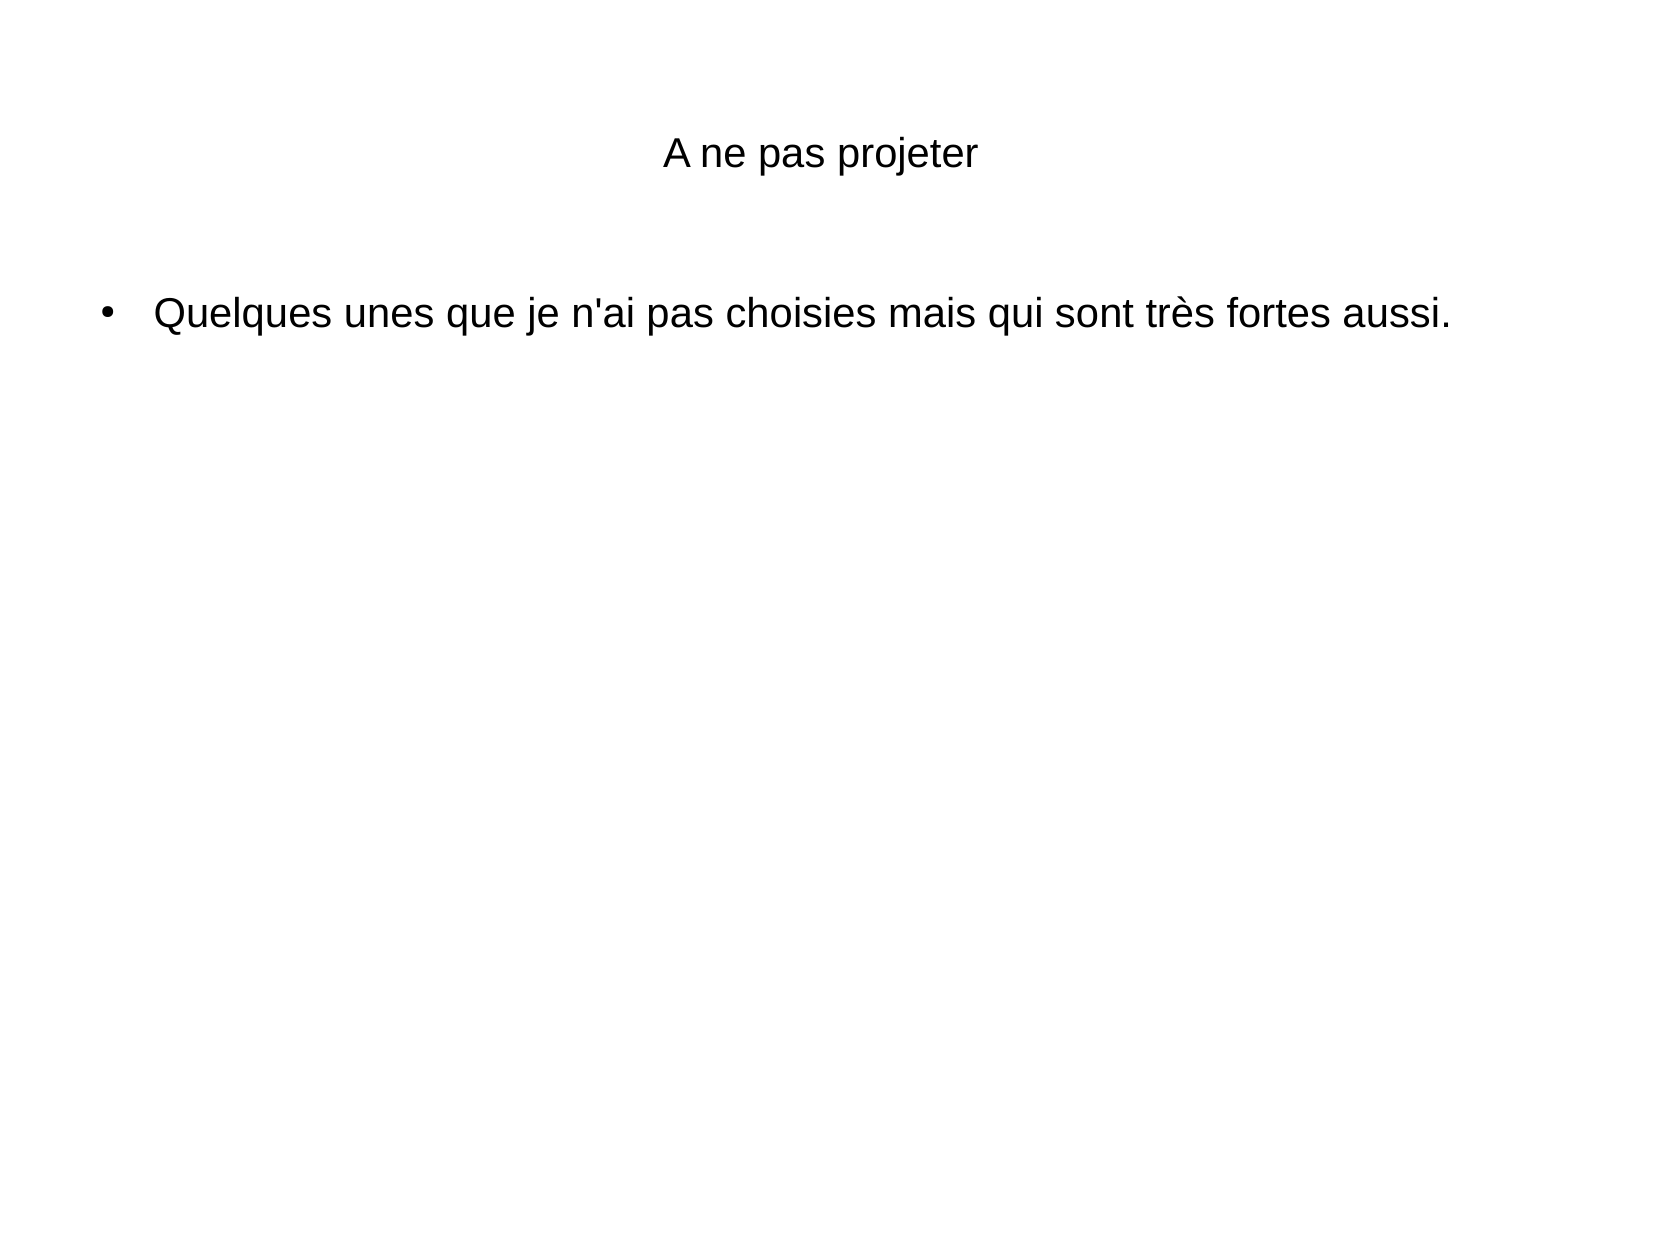

# A ne pas projeter
Quelques unes que je n'ai pas choisies mais qui sont très fortes aussi.